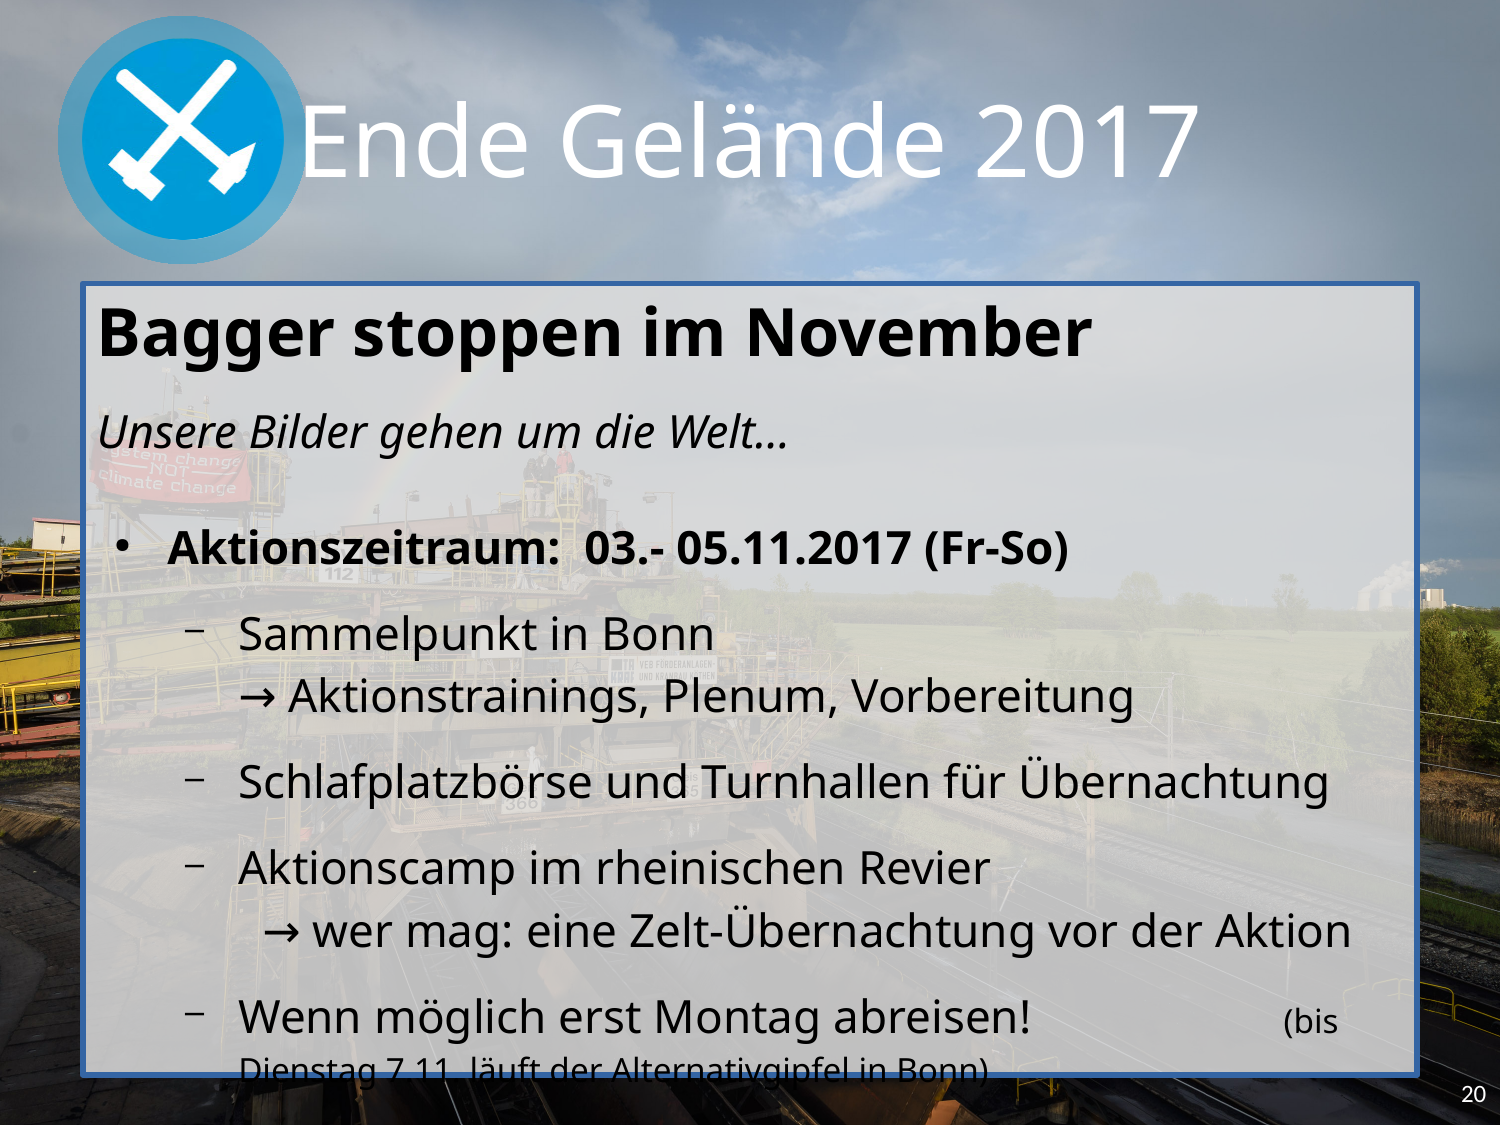

# Ende Gelände 2017
Bagger stoppen im November
Unsere Bilder gehen um die Welt...
Aktionszeitraum: 03.- 05.11.2017 (Fr-So)
Sammelpunkt in Bonn								 → Aktionstrainings, Plenum, Vorbereitung
Schlafplatzbörse und Turnhallen für Übernachtung
Aktionscamp im rheinischen Revier					 → wer mag: eine Zelt-Übernachtung vor der Aktion
Wenn möglich erst Montag abreisen!				 (bis Dienstag 7.11. läuft der Alternativgipfel in Bonn)
20